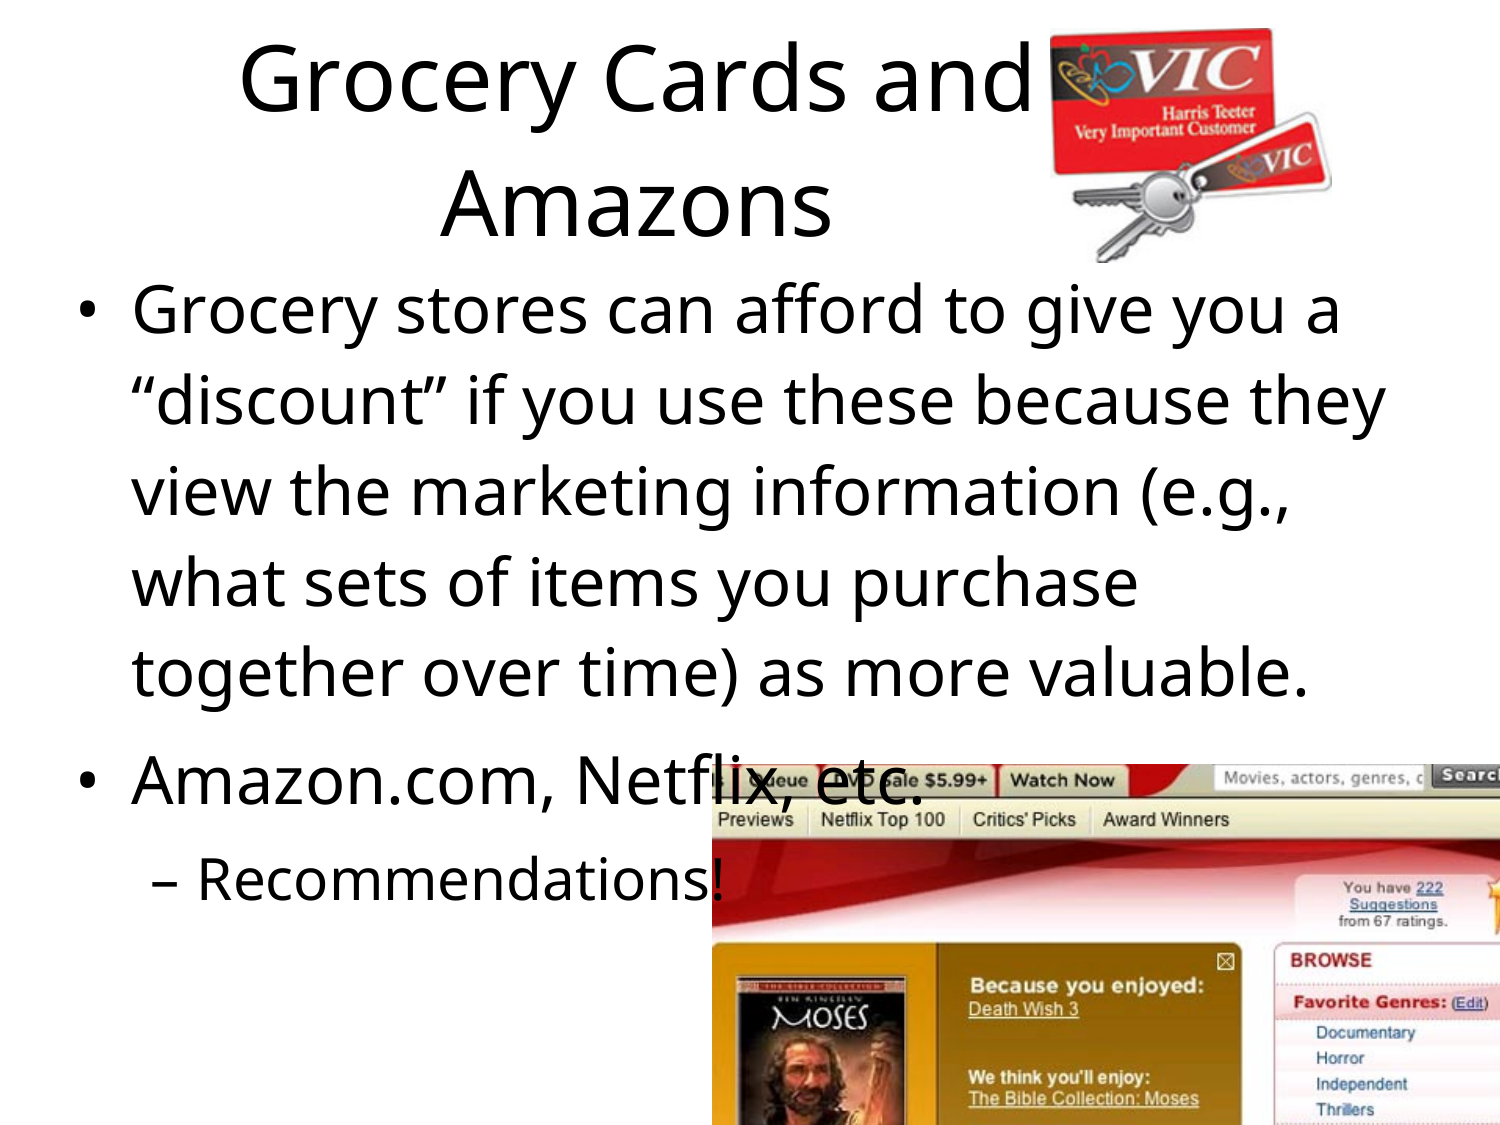

# Grocery Cards and Amazons
Grocery stores can afford to give you a “discount” if you use these because they view the marketing information (e.g., what sets of items you purchase together over time) as more valuable.
Amazon.com, Netflix, etc.
Recommendations!
22